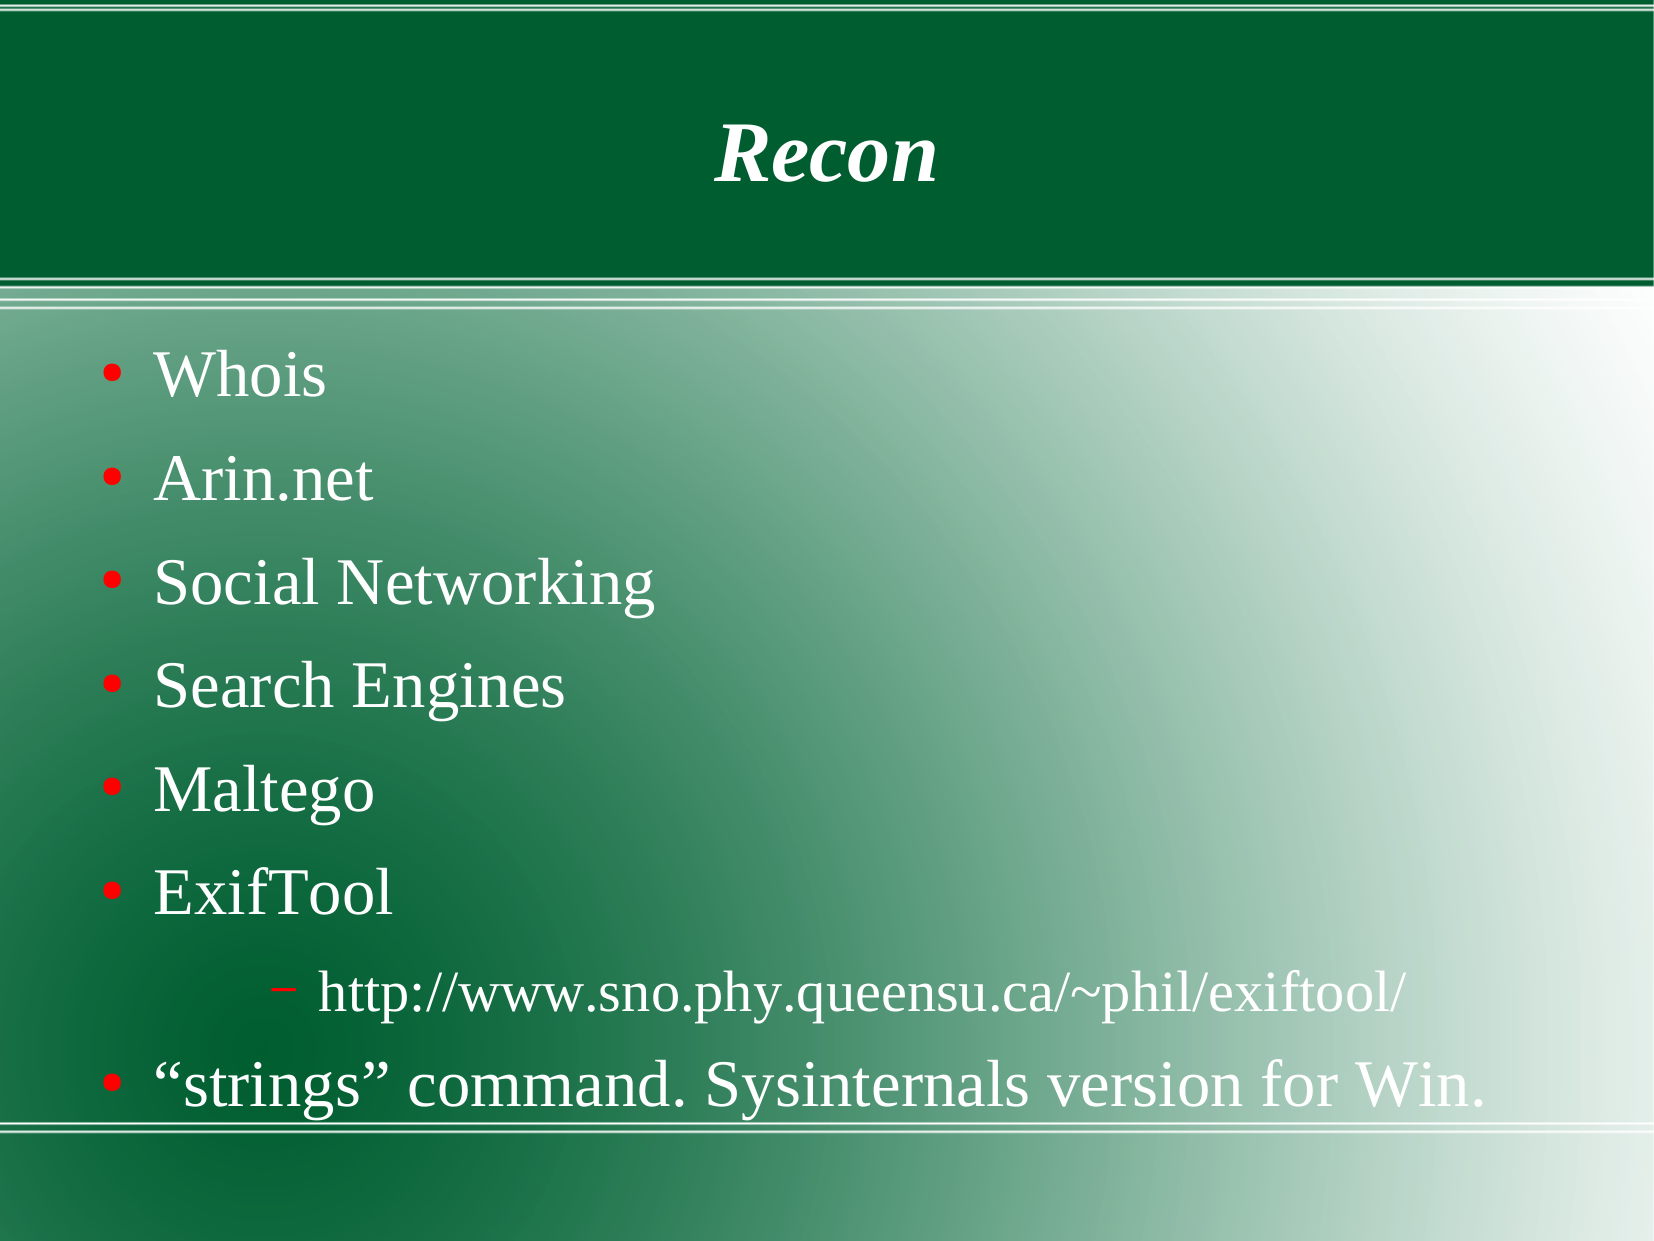

# Recon
Whois
Arin.net
Social Networking
Search Engines
Maltego
ExifTool
http://www.sno.phy.queensu.ca/~phil/exiftool/
“strings” command. Sysinternals version for Win.